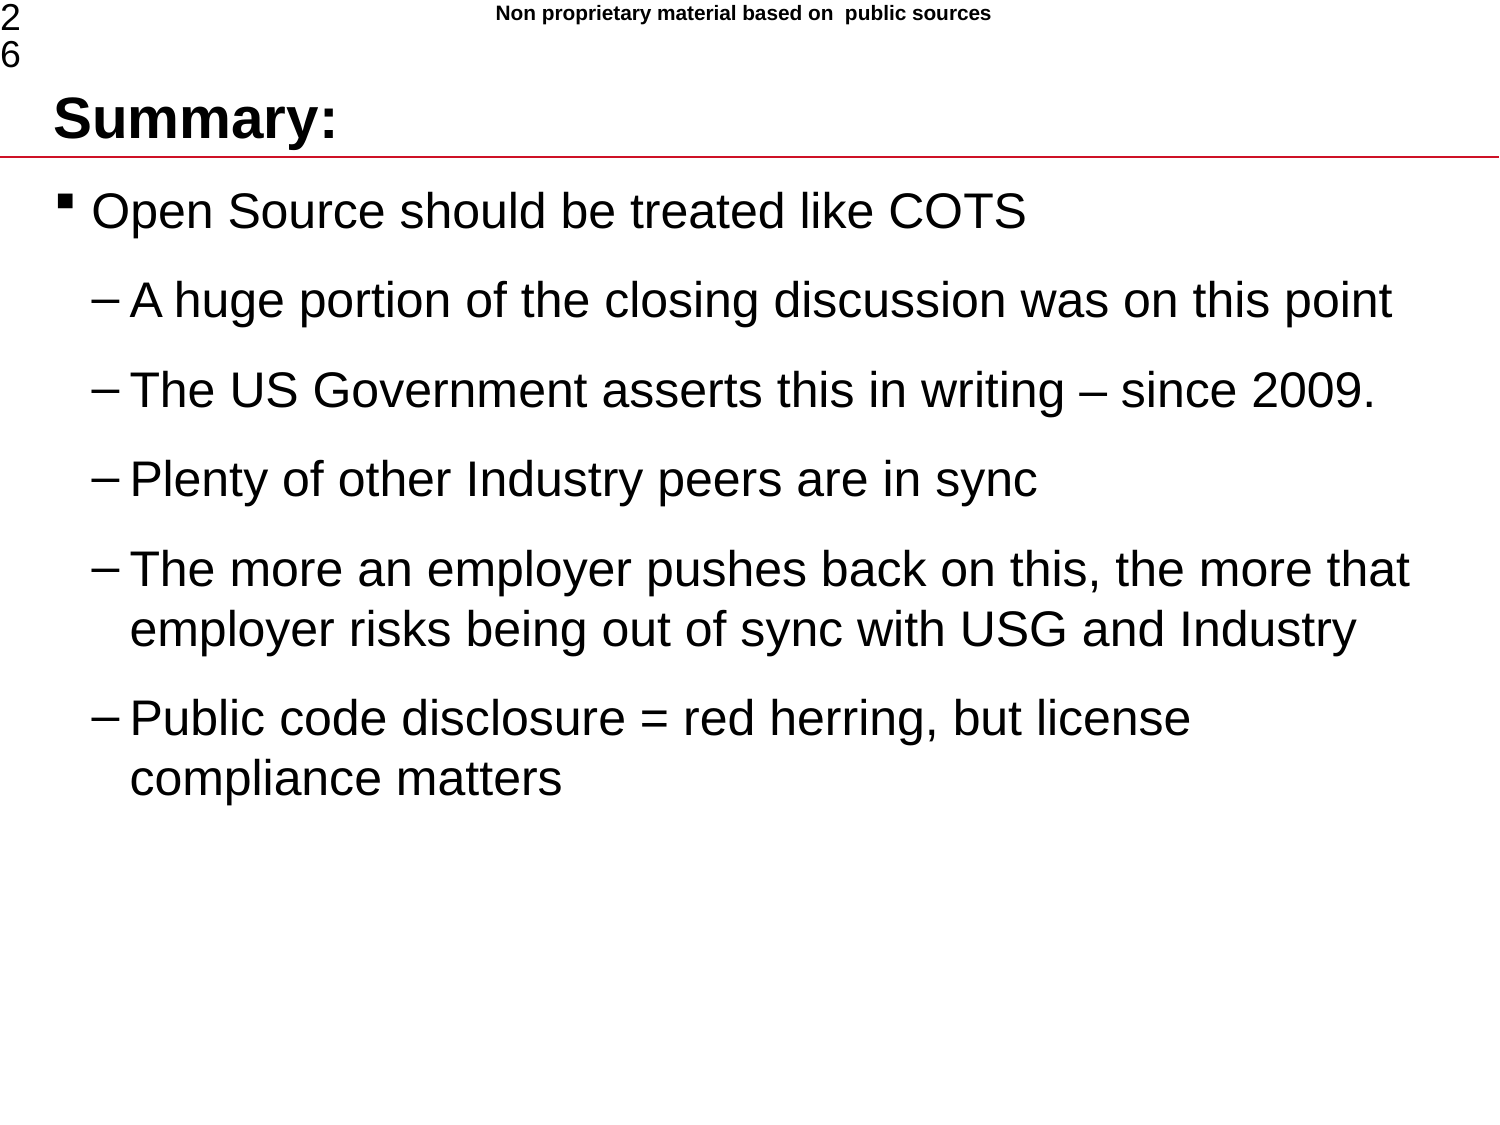

# Summary:
Open Source should be treated like COTS
A huge portion of the closing discussion was on this point
The US Government asserts this in writing – since 2009.
Plenty of other Industry peers are in sync
The more an employer pushes back on this, the more that employer risks being out of sync with USG and Industry
Public code disclosure = red herring, but license compliance matters